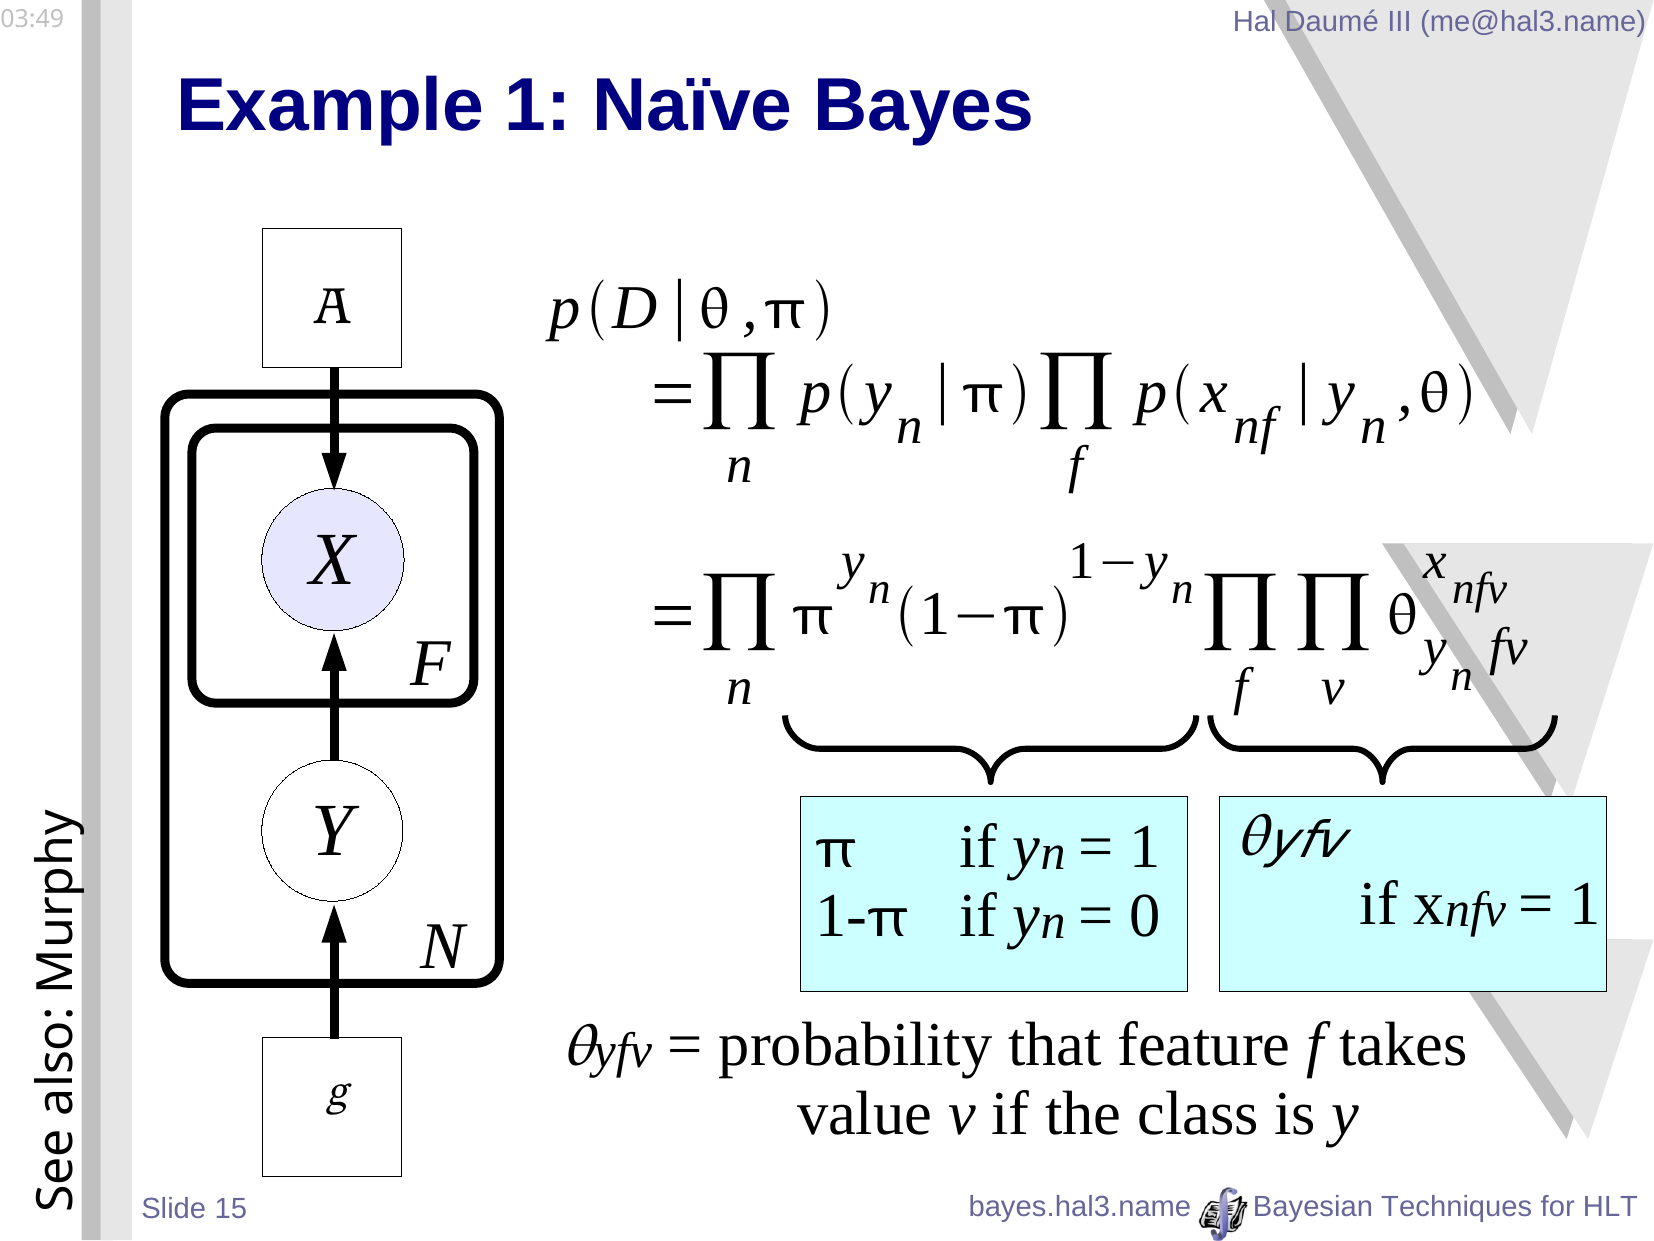

# Example 1: Naïve Bayes

X
F
Y
	if yn = 1
1-	if yn = 0
yfv
 if xnfv = 1
N
See also: Murphy
yfv = probability that feature f takes
		value v if the class is y
